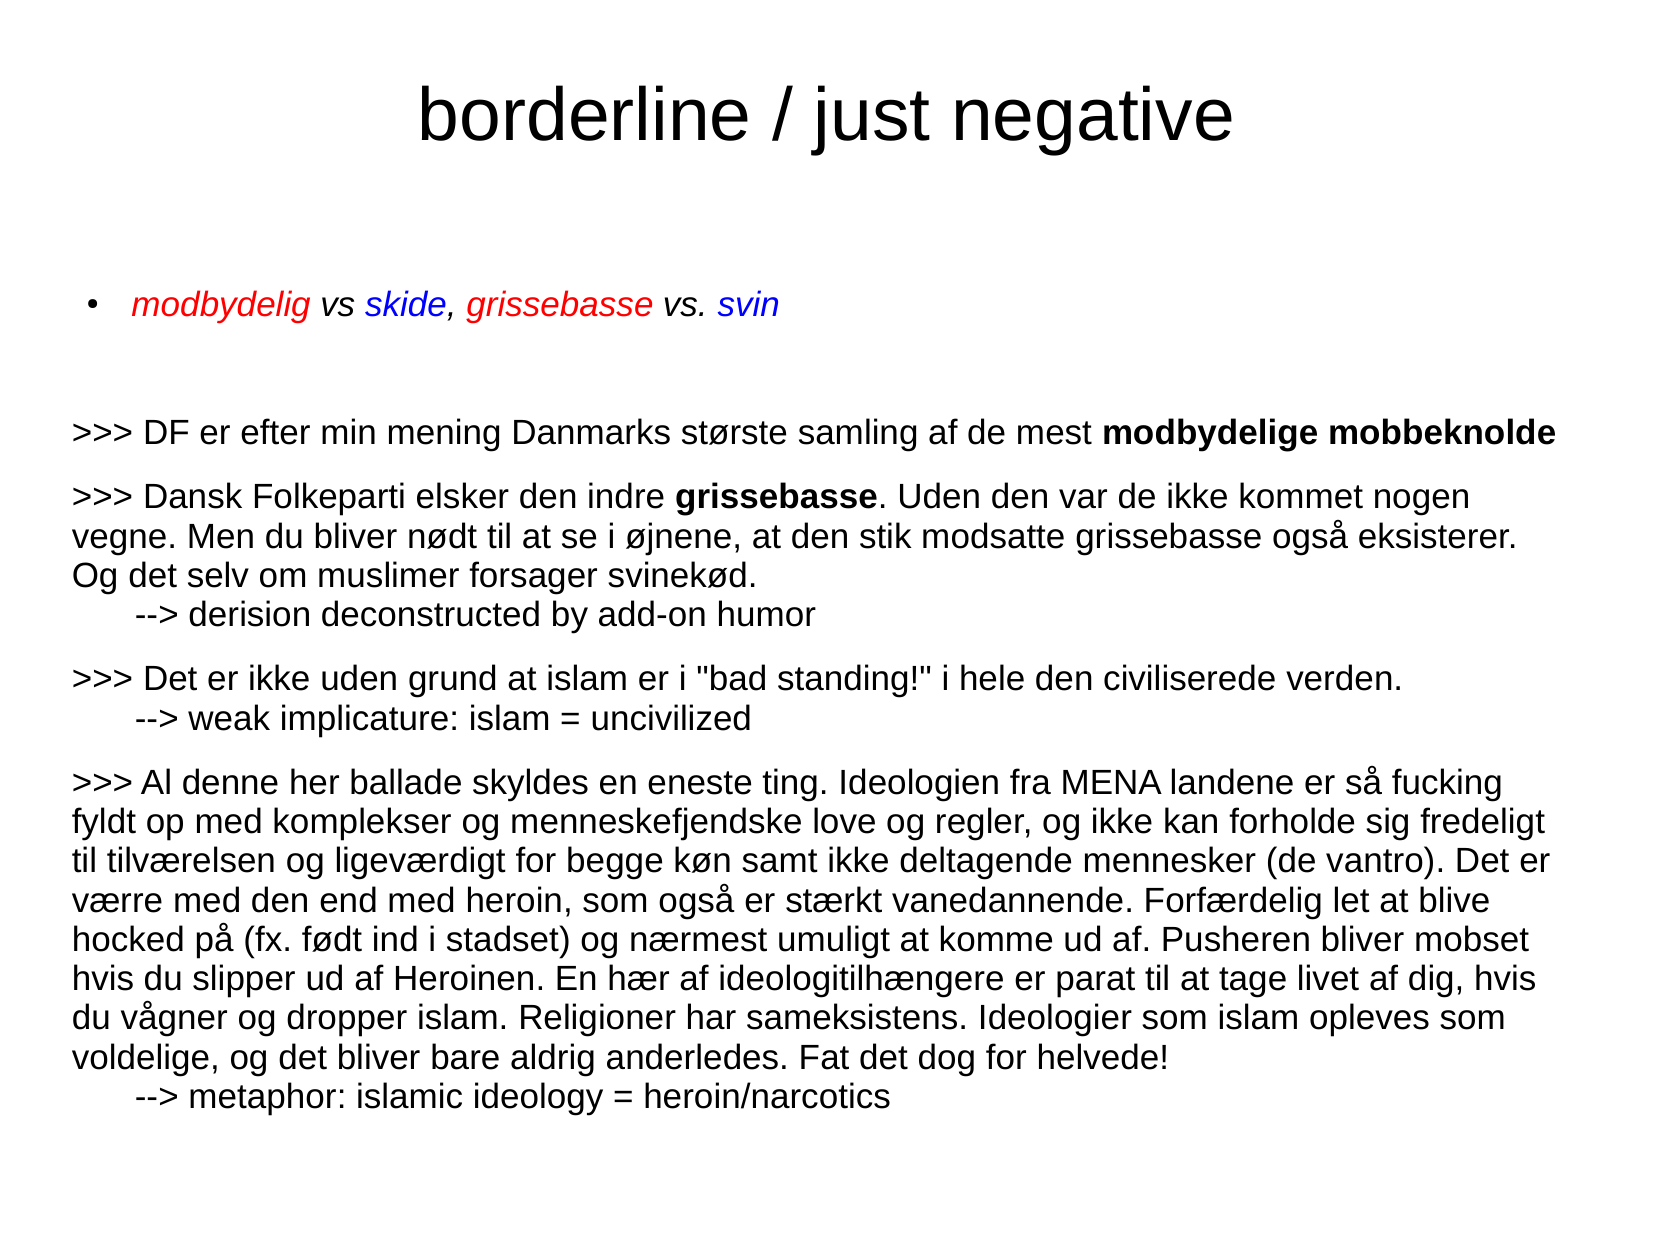

# borderline / just negative
modbydelig vs skide, grissebasse vs. svin
>>> DF er efter min mening Danmarks største samling af de mest modbydelige mobbeknolde
>>> Dansk Folkeparti elsker den indre grissebasse. Uden den var de ikke kommet nogen vegne. Men du bliver nødt til at se i øjnene, at den stik modsatte grissebasse også eksisterer. Og det selv om muslimer forsager svinekød.
	--> derision deconstructed by add-on humor
>>> Det er ikke uden grund at islam er i "bad standing!" i hele den civiliserede verden.
	--> weak implicature: islam = uncivilized
>>> Al denne her ballade skyldes en eneste ting. Ideologien fra MENA landene er så fucking fyldt op med komplekser og menneskefjendske love og regler, og ikke kan forholde sig fredeligt til tilværelsen og ligeværdigt for begge køn samt ikke deltagende mennesker (de vantro). Det er værre med den end med heroin, som også er stærkt vanedannende. Forfærdelig let at blive hocked på (fx. født ind i stadset) og nærmest umuligt at komme ud af. Pusheren bliver mobset hvis du slipper ud af Heroinen. En hær af ideologitilhængere er parat til at tage livet af dig, hvis du vågner og dropper islam. Religioner har sameksistens. Ideologier som islam opleves som voldelige, og det bliver bare aldrig anderledes. Fat det dog for helvede!
	--> metaphor: islamic ideology = heroin/narcotics